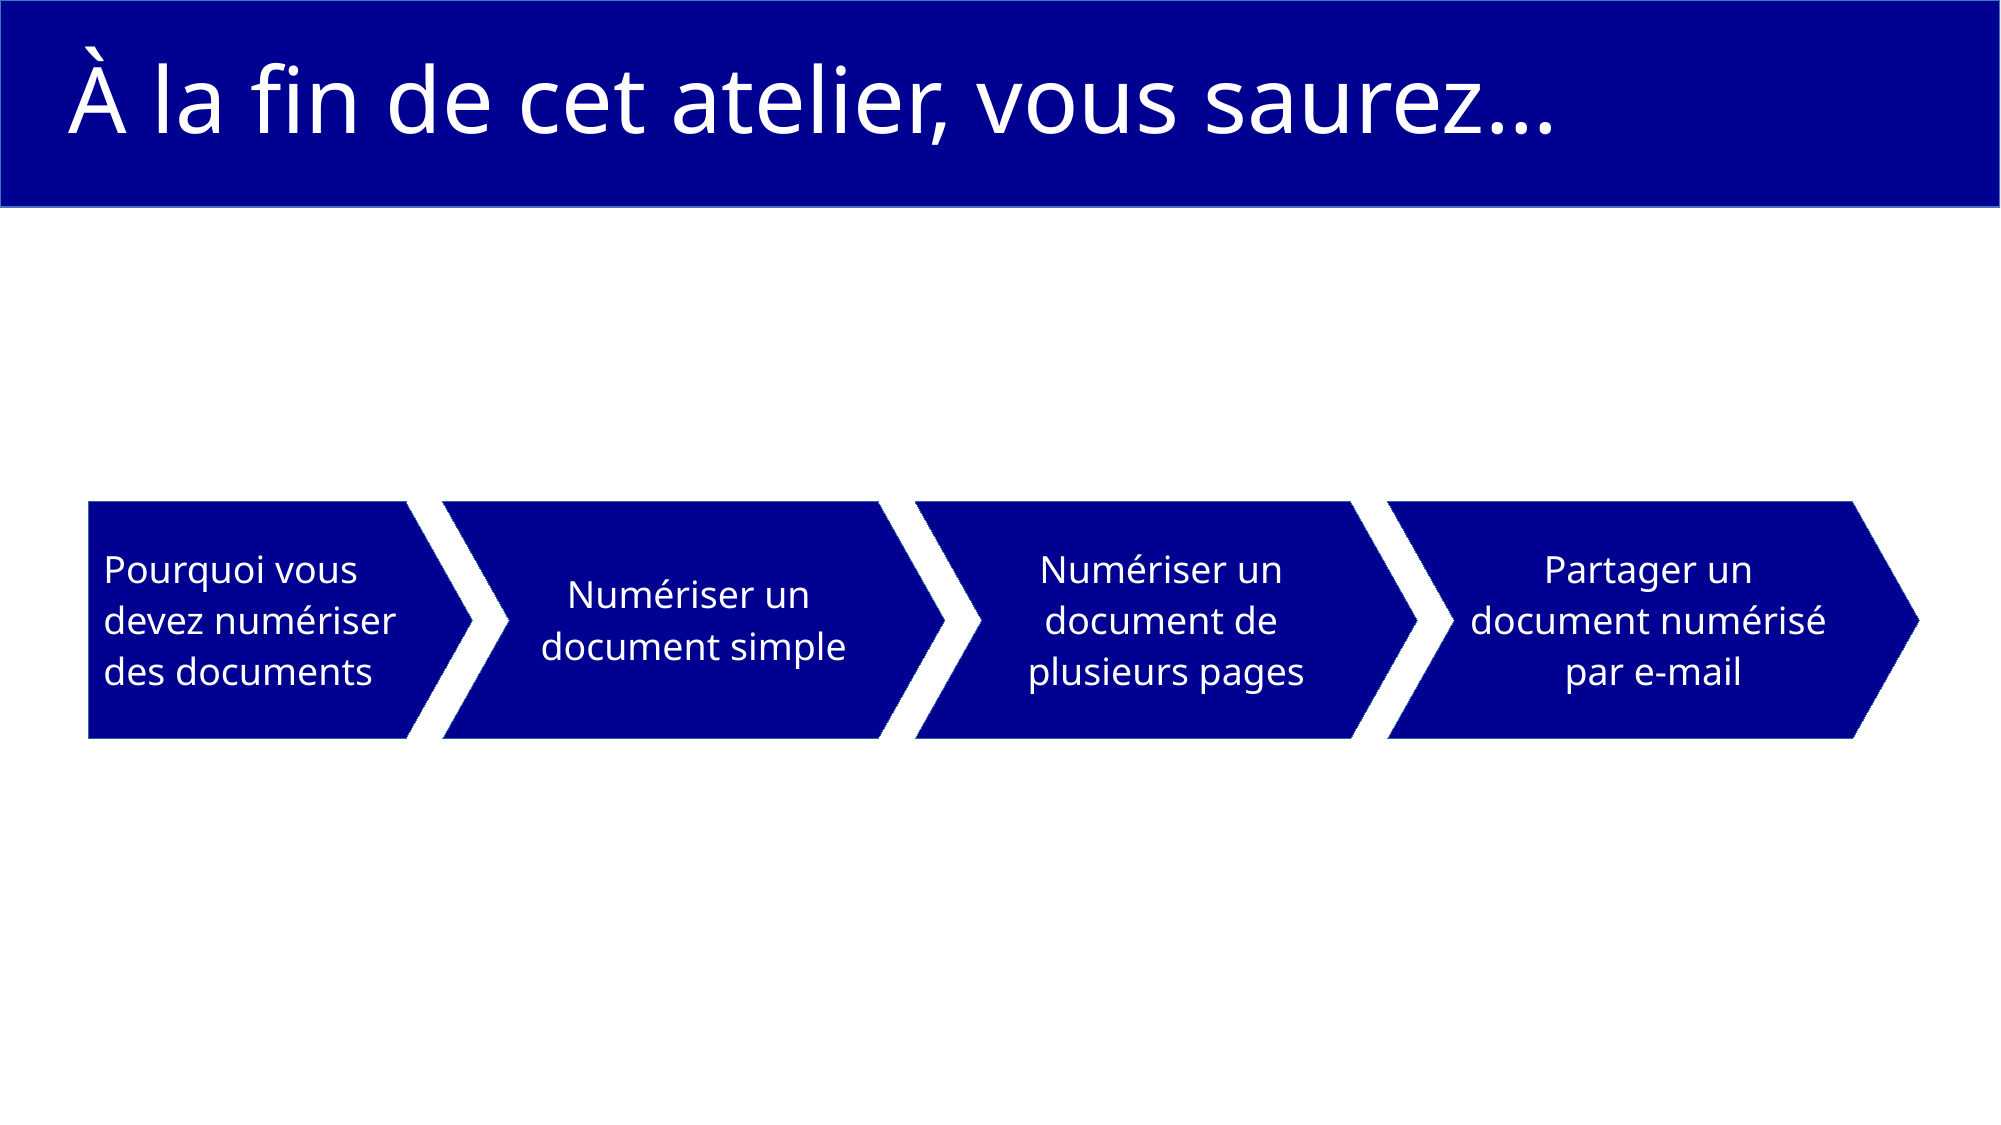

# À la fin de cet atelier, vous saurez...
Pourquoi vous devez numériser des documents
Numériser un
document simple
Numériser un
document de
plusieurs pages
Partager un
document numérisé
par e-mail